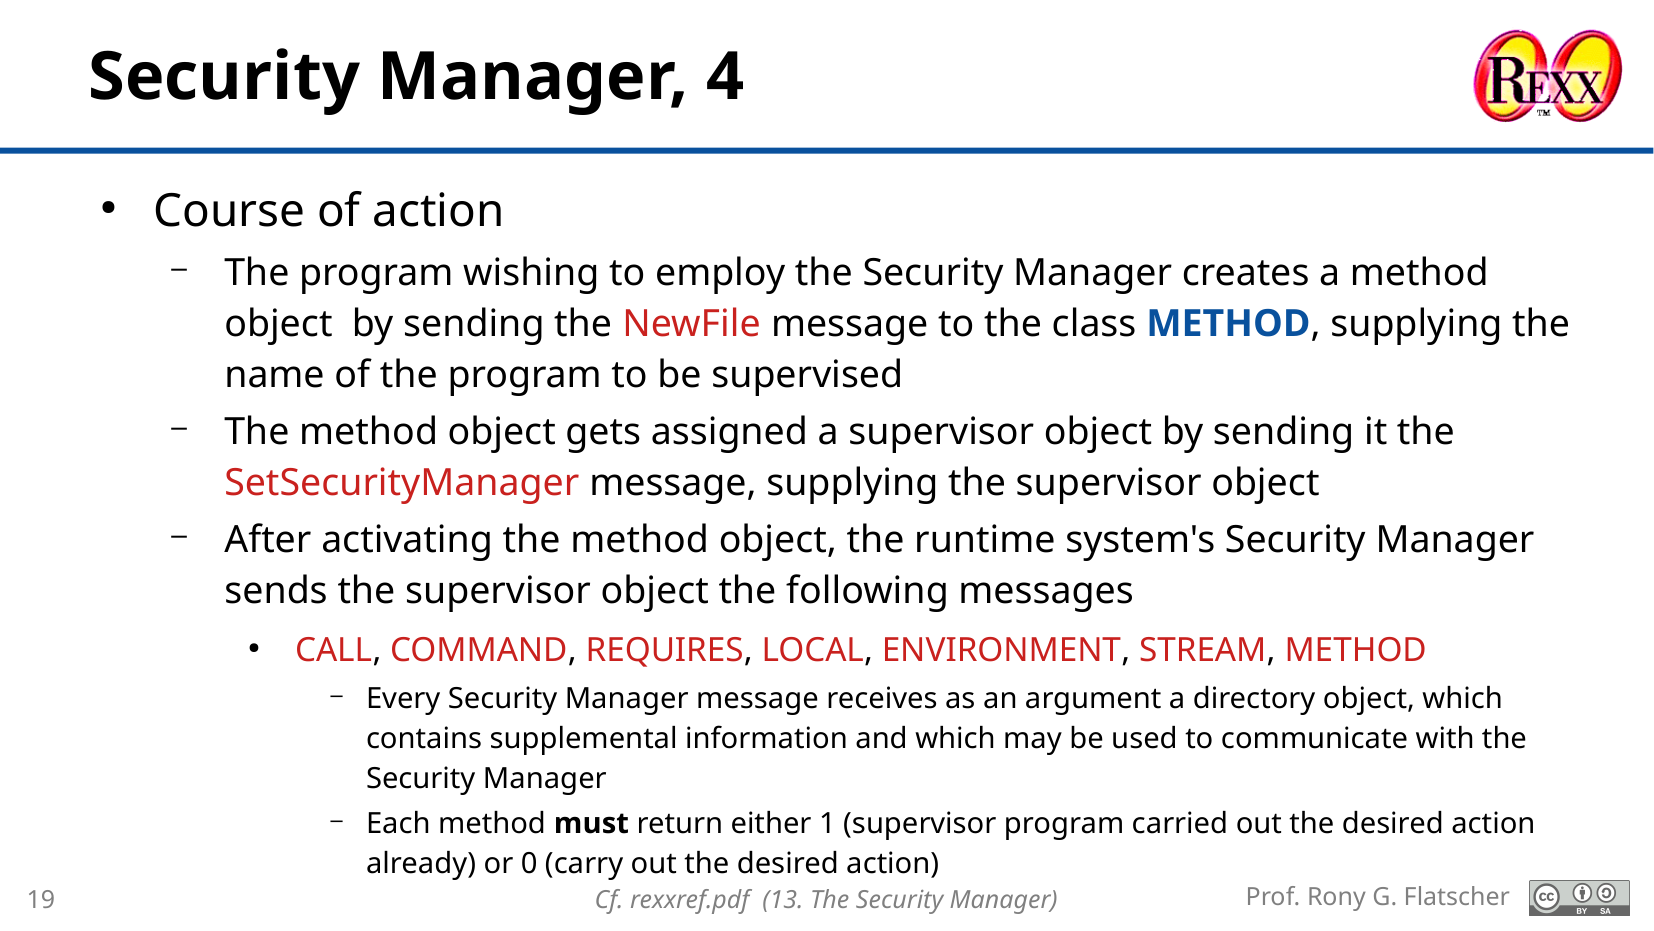

# Security Manager, 4
Course of action
The program wishing to employ the Security Manager creates a method object by sending the NewFile message to the class METHOD, supplying the name of the program to be supervised
The method object gets assigned a supervisor object by sending it the SetSecurityManager message, supplying the supervisor object
After activating the method object, the runtime system's Security Manager sends the supervisor object the following messages
CALL, COMMAND, REQUIRES, LOCAL, ENVIRONMENT, STREAM, METHOD
Every Security Manager message receives as an argument a directory object, which contains supplemental information and which may be used to communicate with the Security Manager
Each method must return either 1 (supervisor program carried out the desired action already) or 0 (carry out the desired action)
Cf. rexxref.pdf (13. The Security Manager)